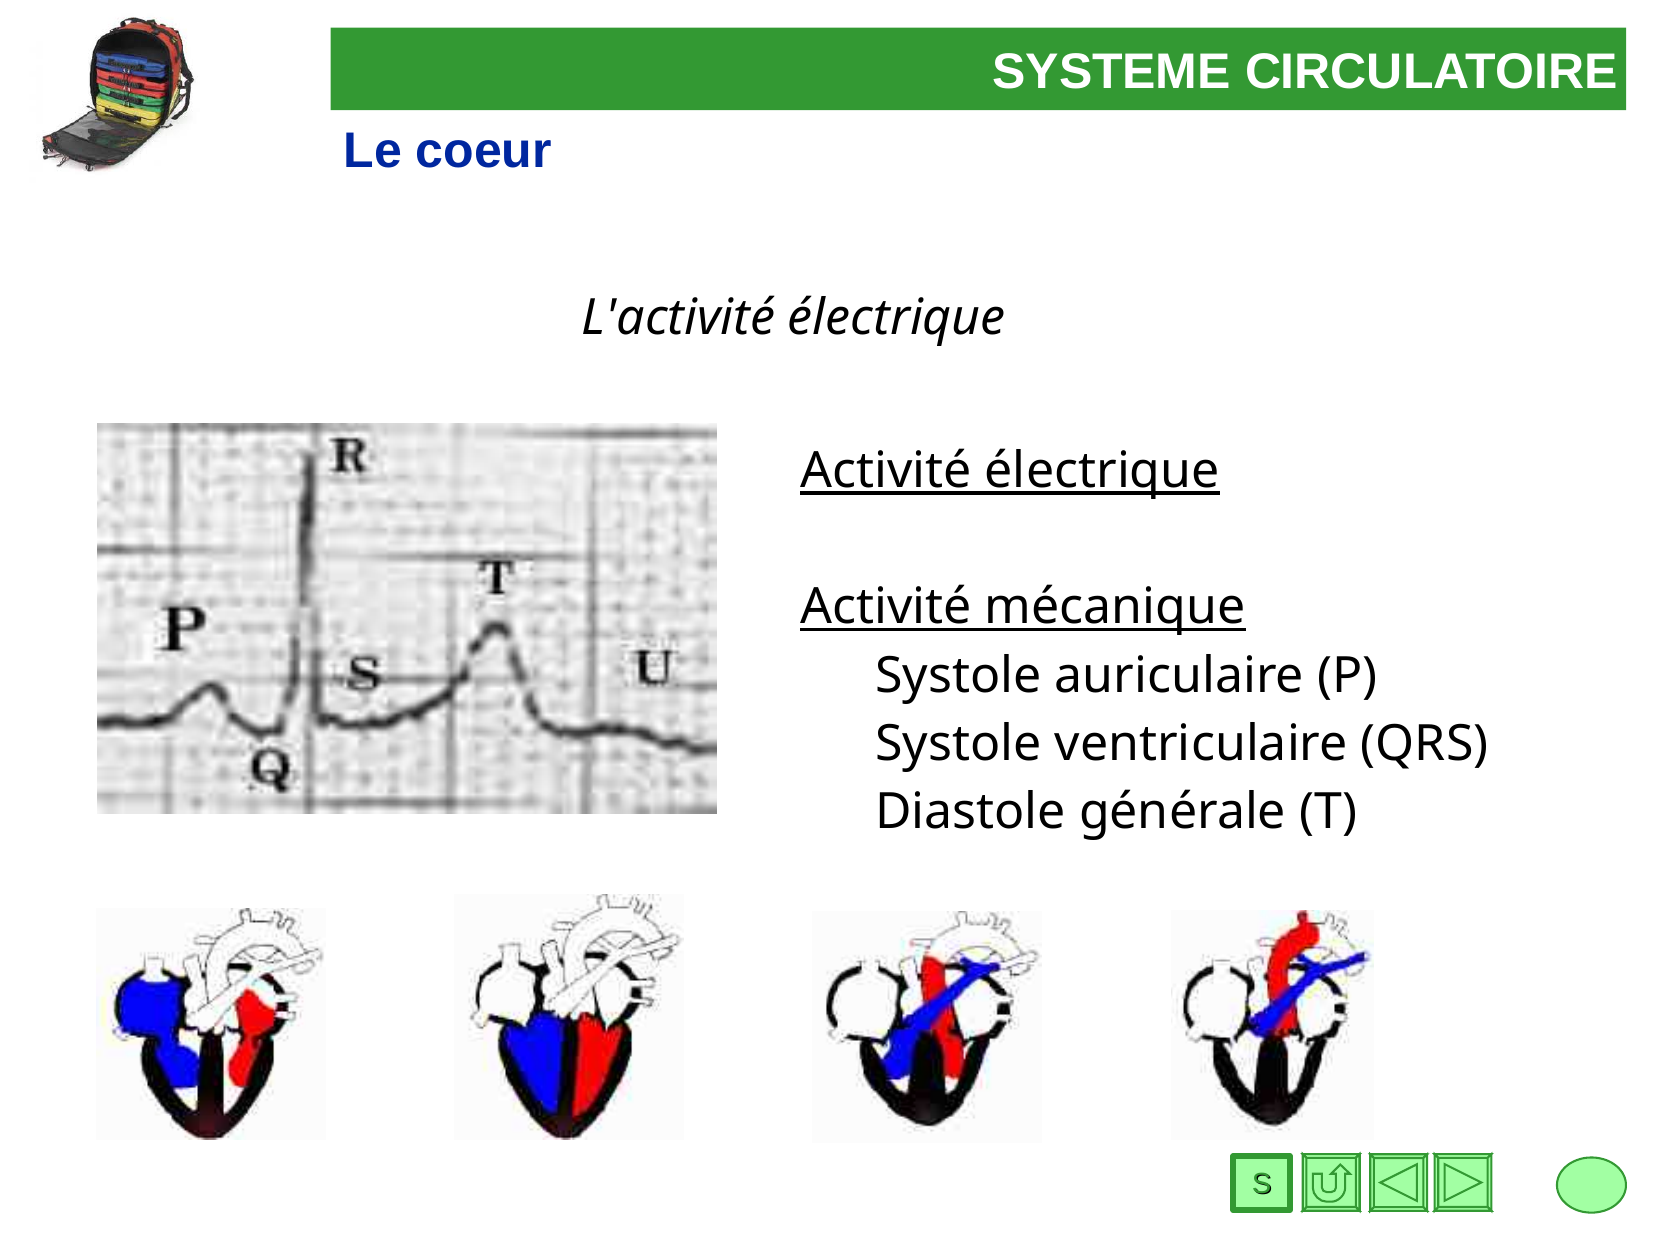

SYSTEME CIRCULATOIRE
Le coeur
# L'activité électrique
Activité électrique
Activité mécanique
Systole auriculaire (P)
Systole ventriculaire (QRS)
Diastole générale (T)